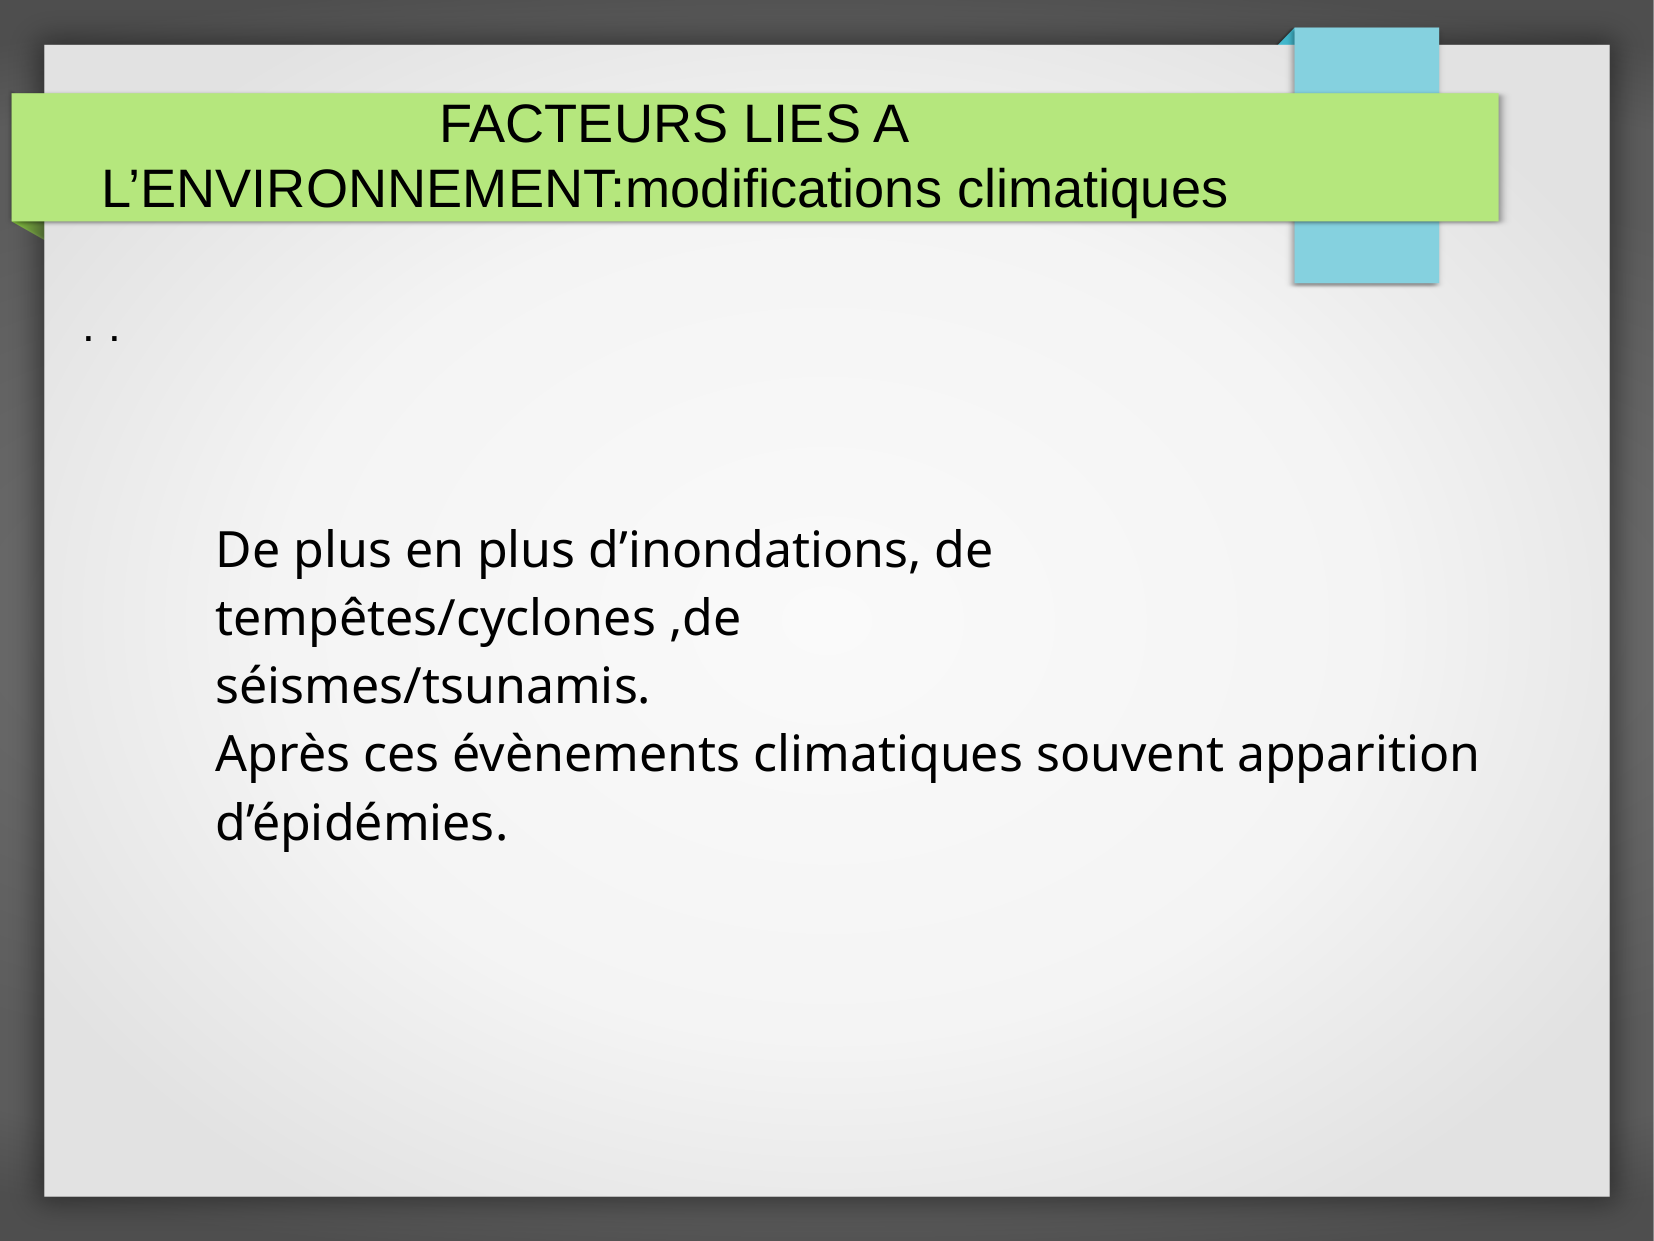

# FACTEURS LIES A L’ENVIRONNEMENT:modifications climatiques
. .
De plus en plus d’inondations, de tempêtes/cyclones ,de
séismes/tsunamis.
Après ces évènements climatiques souvent apparition d’épidémies.